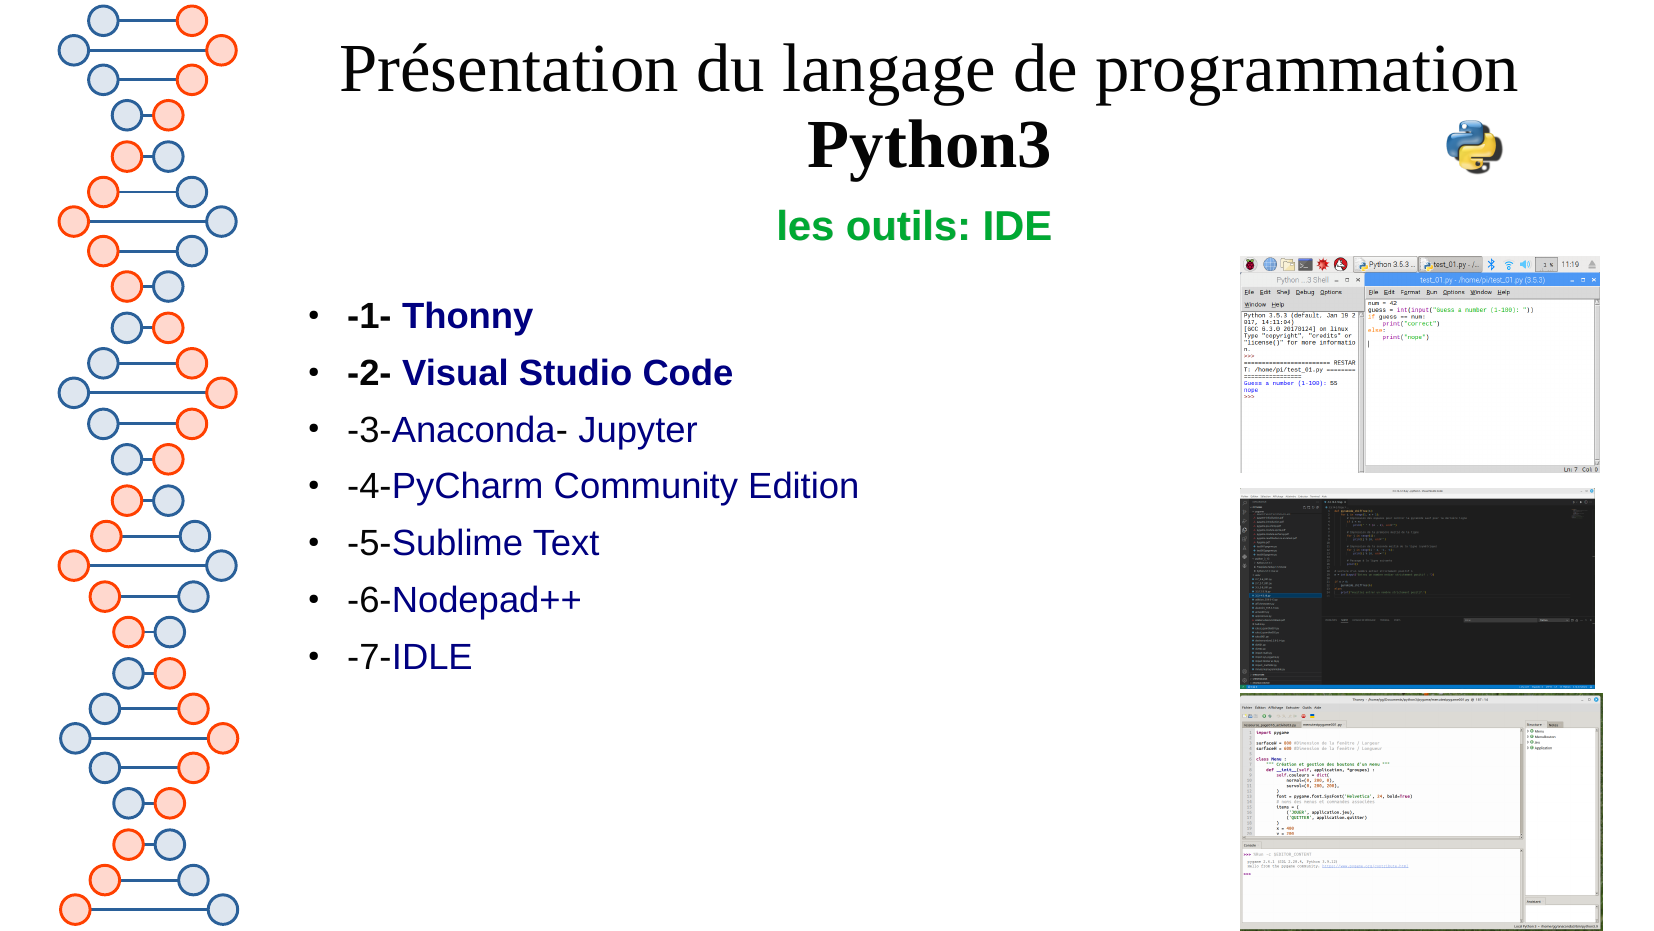

Présentation du langage de programmation
Python3
 les outils: IDE
# -1- Thonny
-2- Visual Studio Code
-3-Anaconda- Jupyter
-4-PyCharm Community Edition
-5-Sublime Text
-6-Nodepad++
-7-IDLE
8